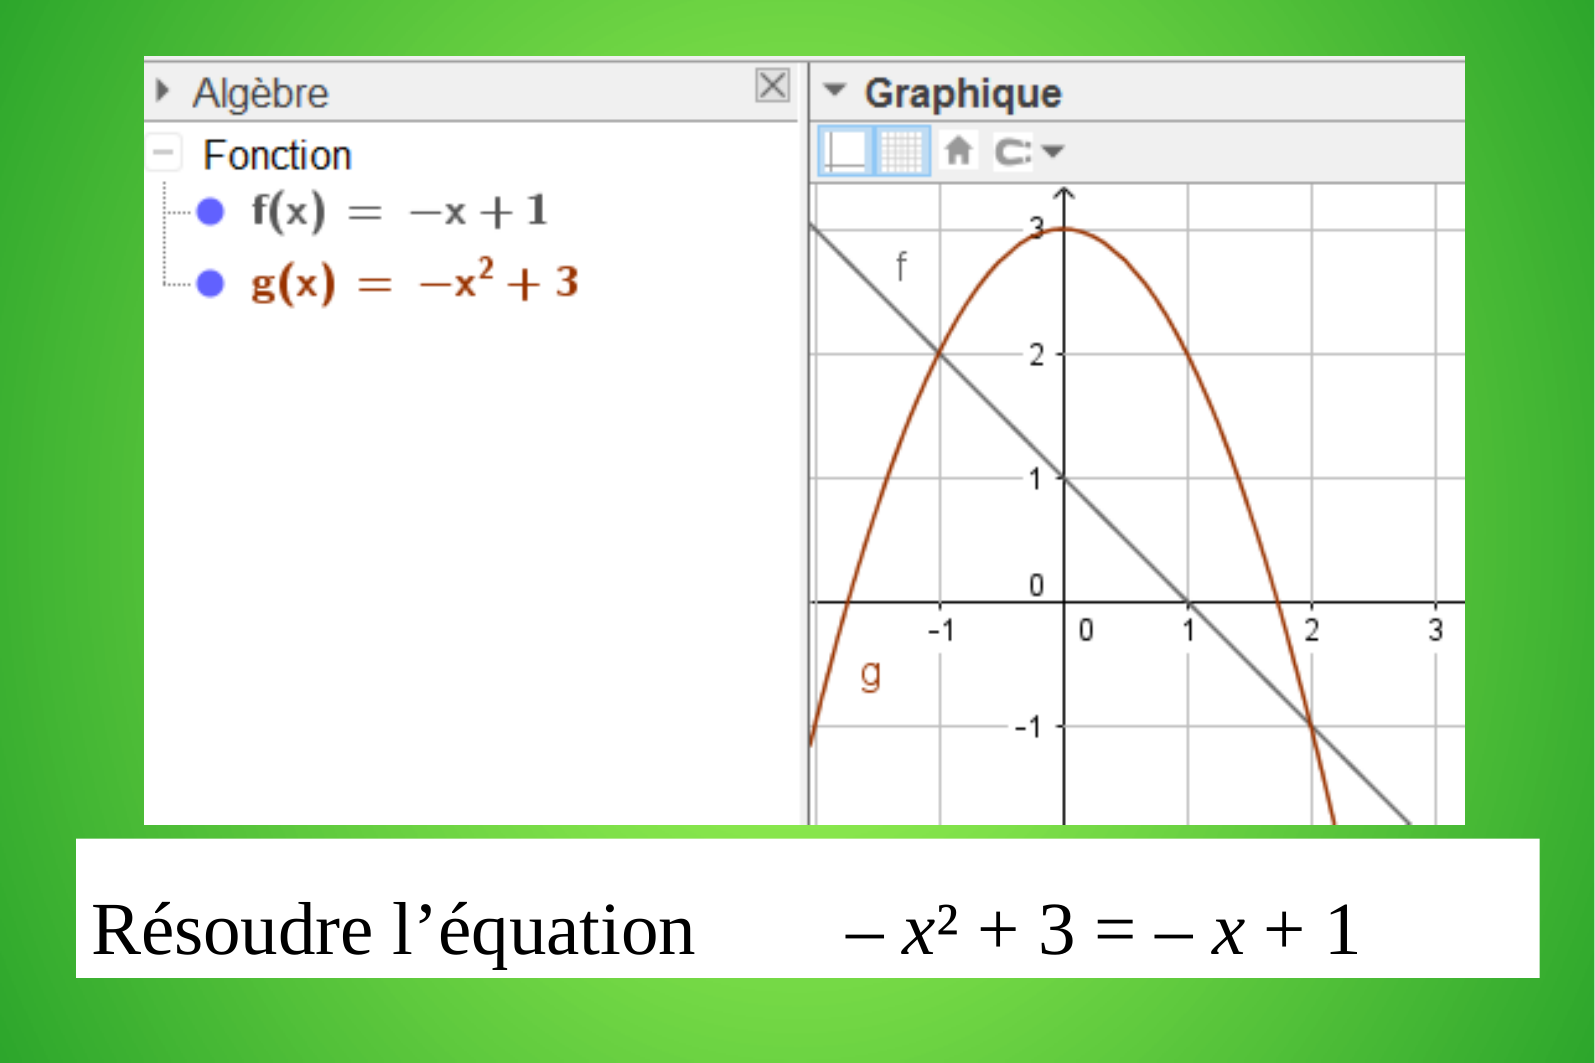

Résoudre l’équation – x² + 3 = – x + 1